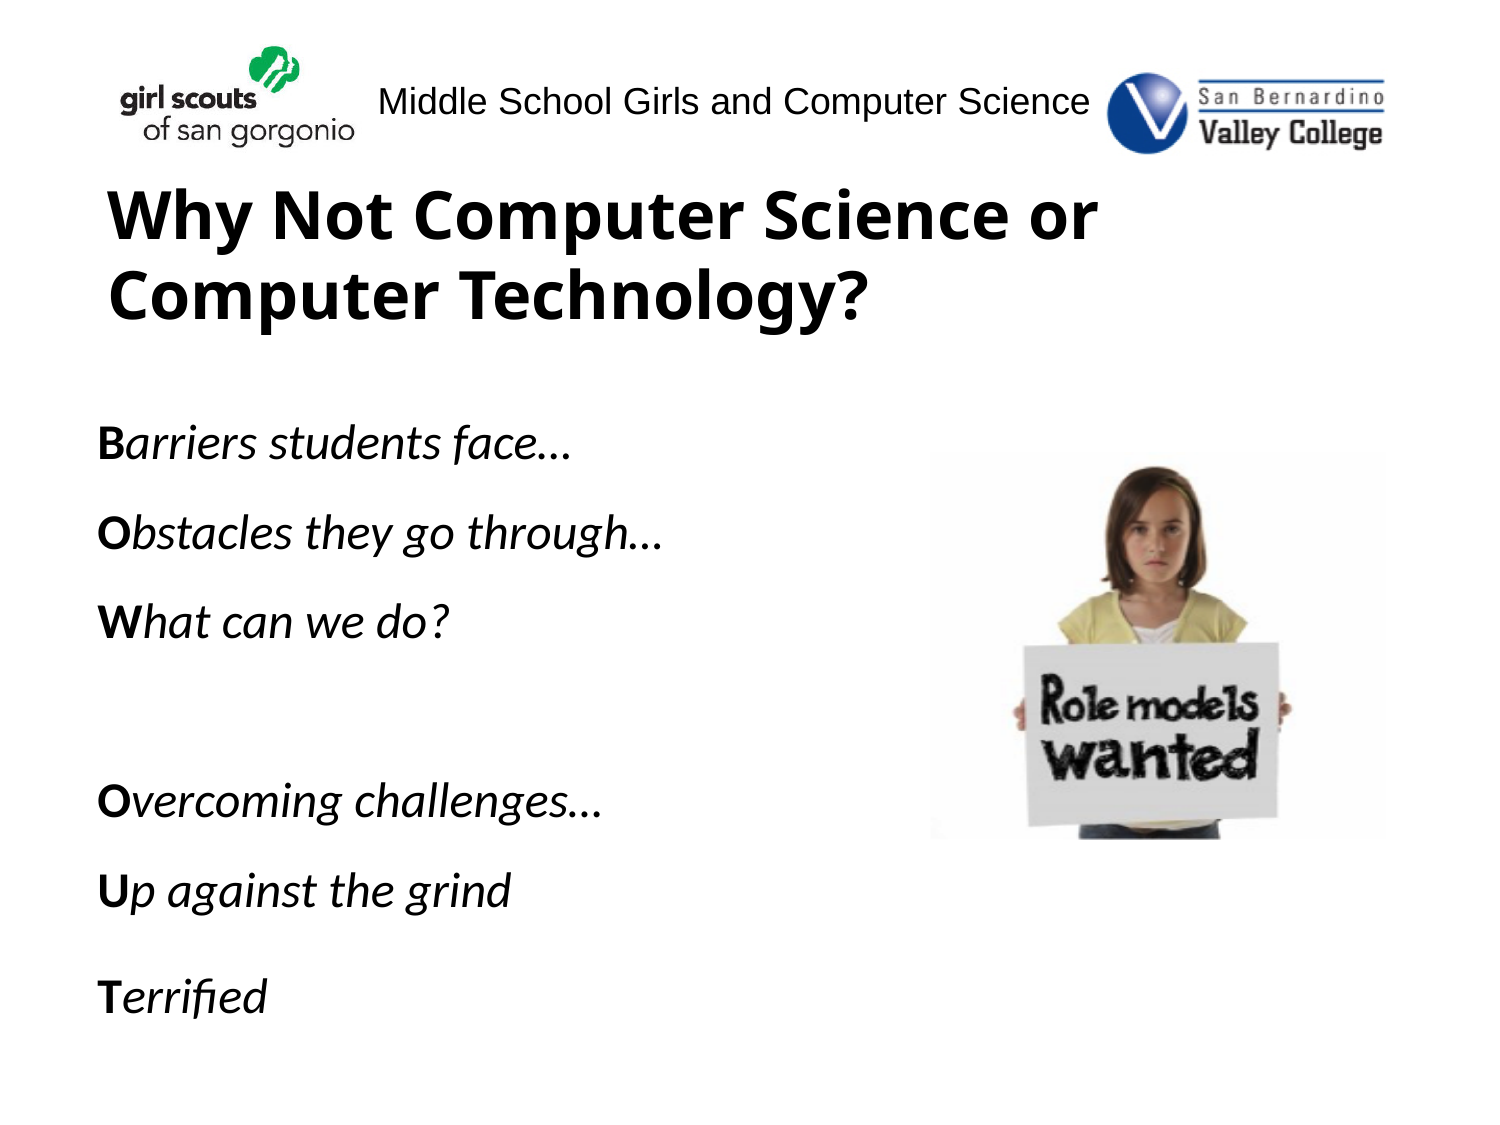

Why Not Computer Science or Computer Technology?
# Barriers students face…
Obstacles they go through…
What can we do?
Overcoming challenges…
Up against the grind
Terrified